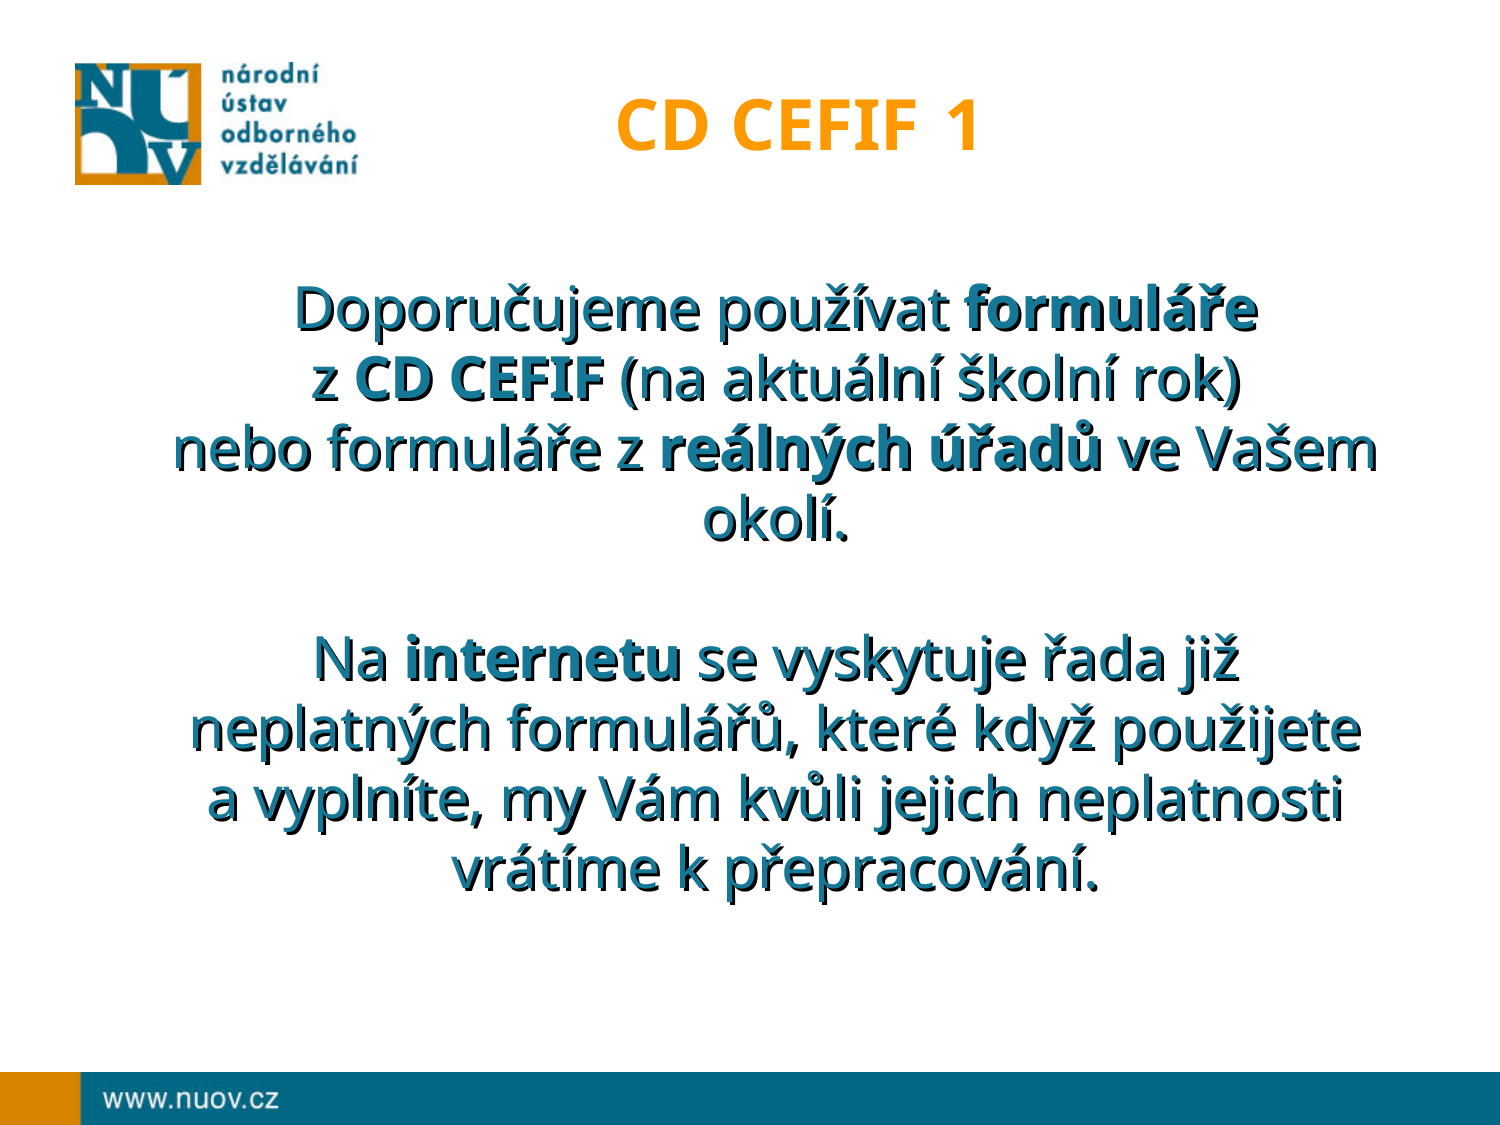

# CD CEFIF 1
Doporučujeme používat formuláře
z CD CEFIF (na aktuální školní rok)
nebo formuláře z reálných úřadů ve Vašem okolí.
Na internetu se vyskytuje řada již neplatných formulářů, které když použijete a vyplníte, my Vám kvůli jejich neplatnosti vrátíme k přepracování.